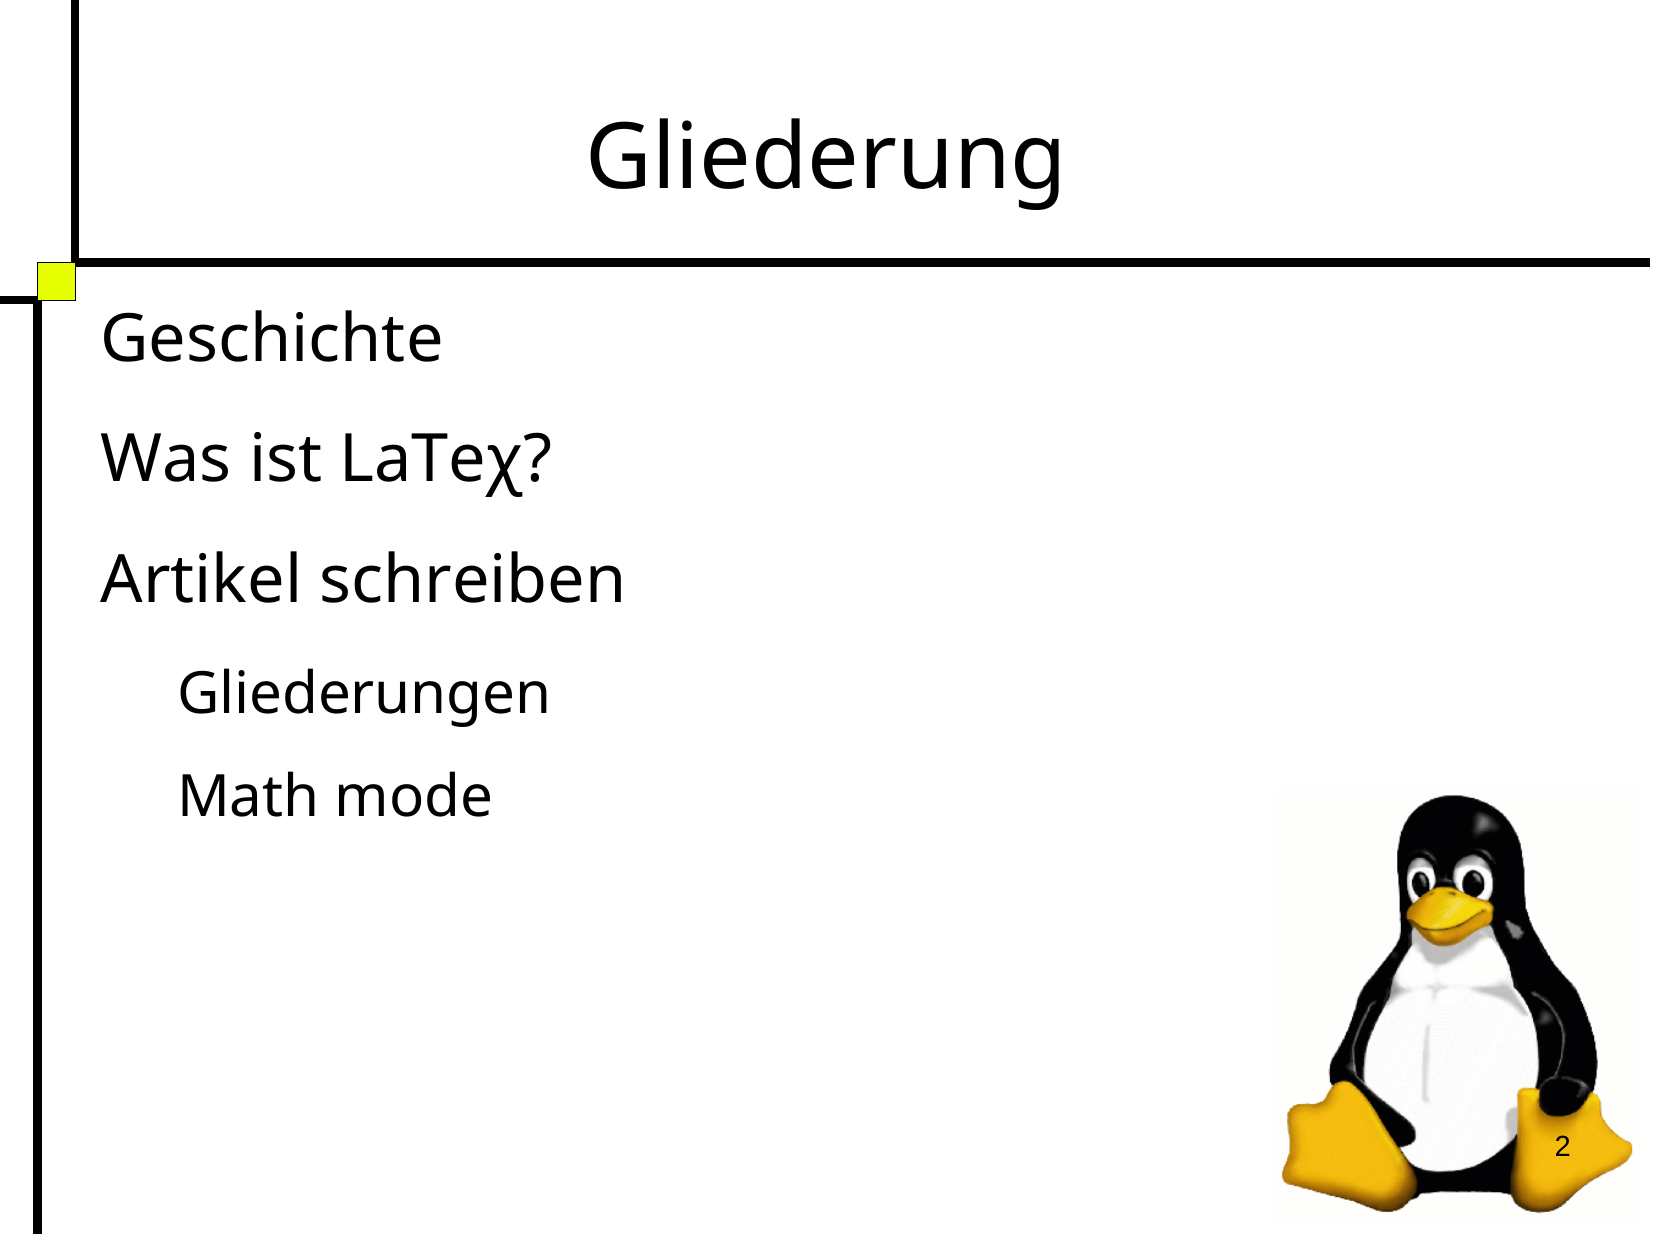

# Gliederung
Geschichte
Was ist LaTeχ?
Artikel schreiben
Gliederungen
Math mode
2